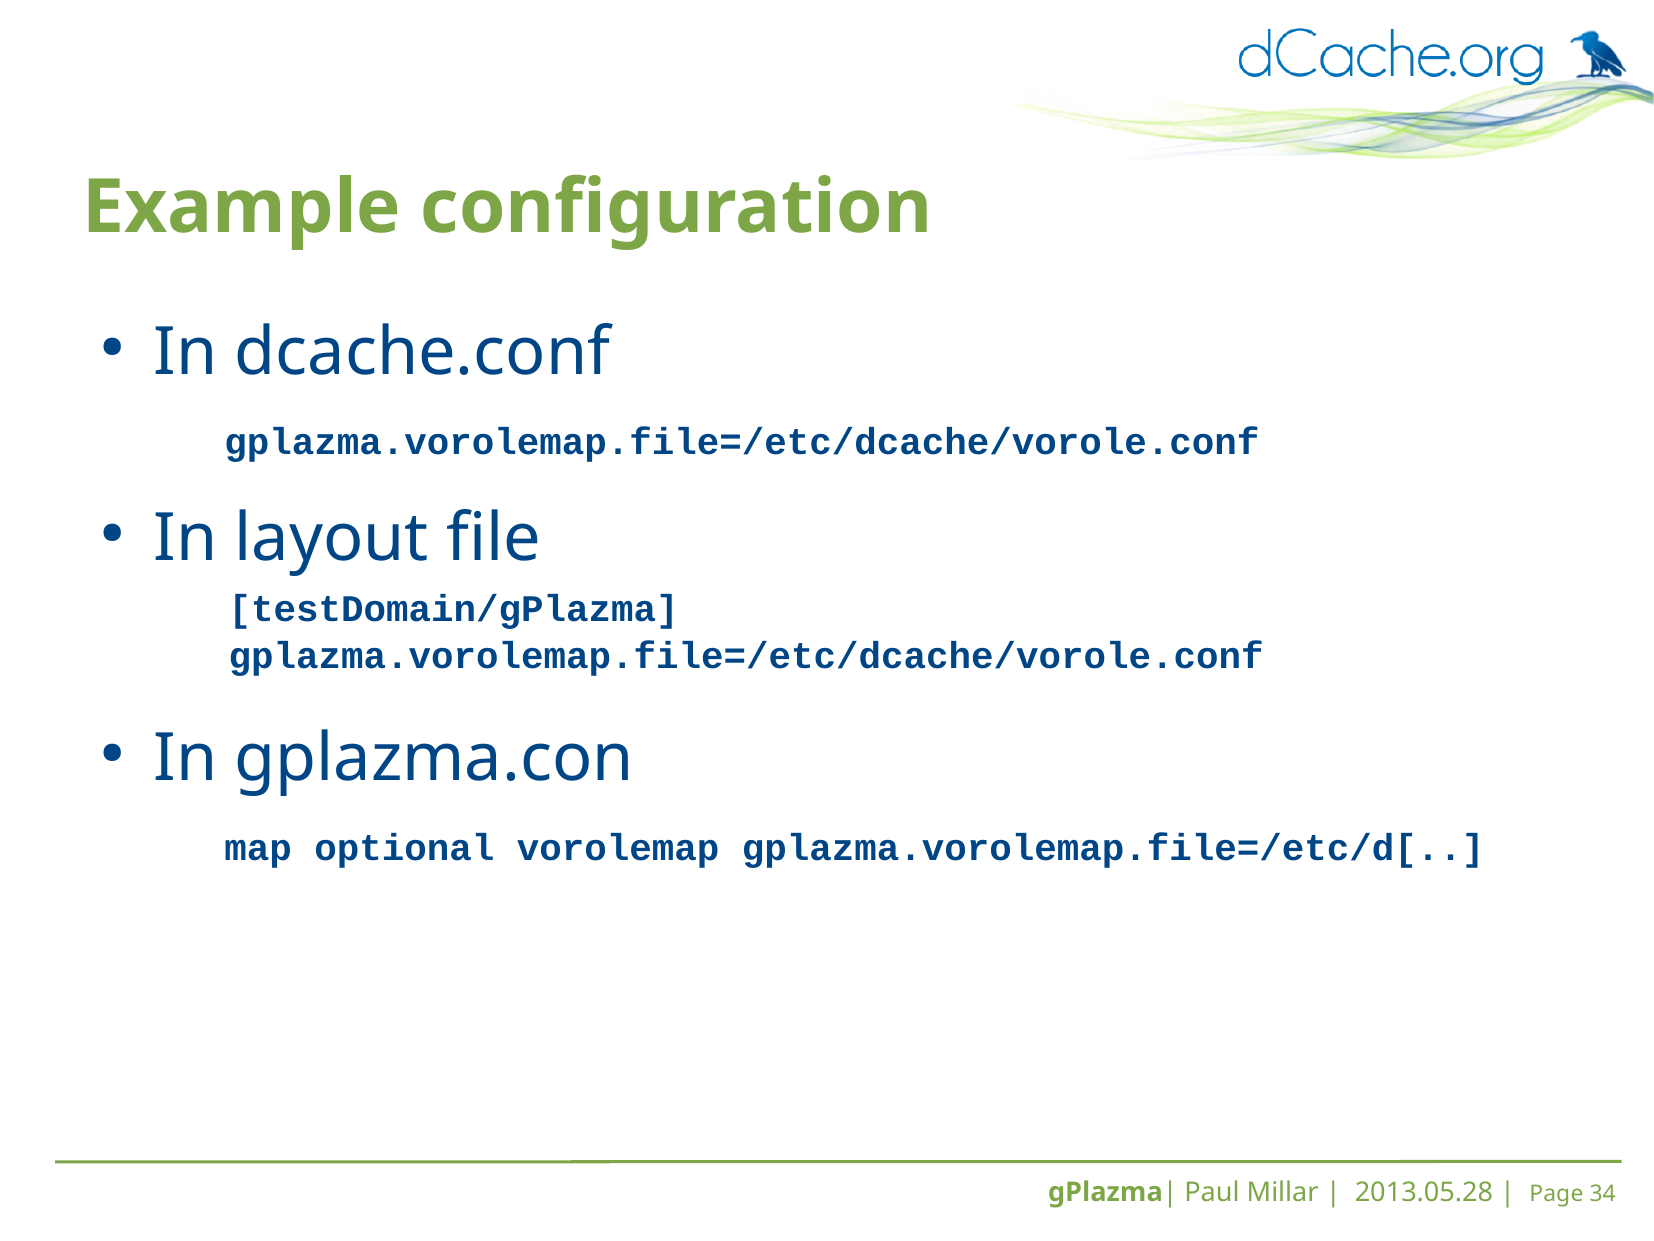

# Example configuration
In dcache.conf
gplazma.vorolemap.file=/etc/dcache/vorole.conf
In layout file
	[testDomain/gPlazma]
	gplazma.vorolemap.file=/etc/dcache/vorole.conf
In gplazma.con
map optional vorolemap gplazma.vorolemap.file=/etc/d[..]
34